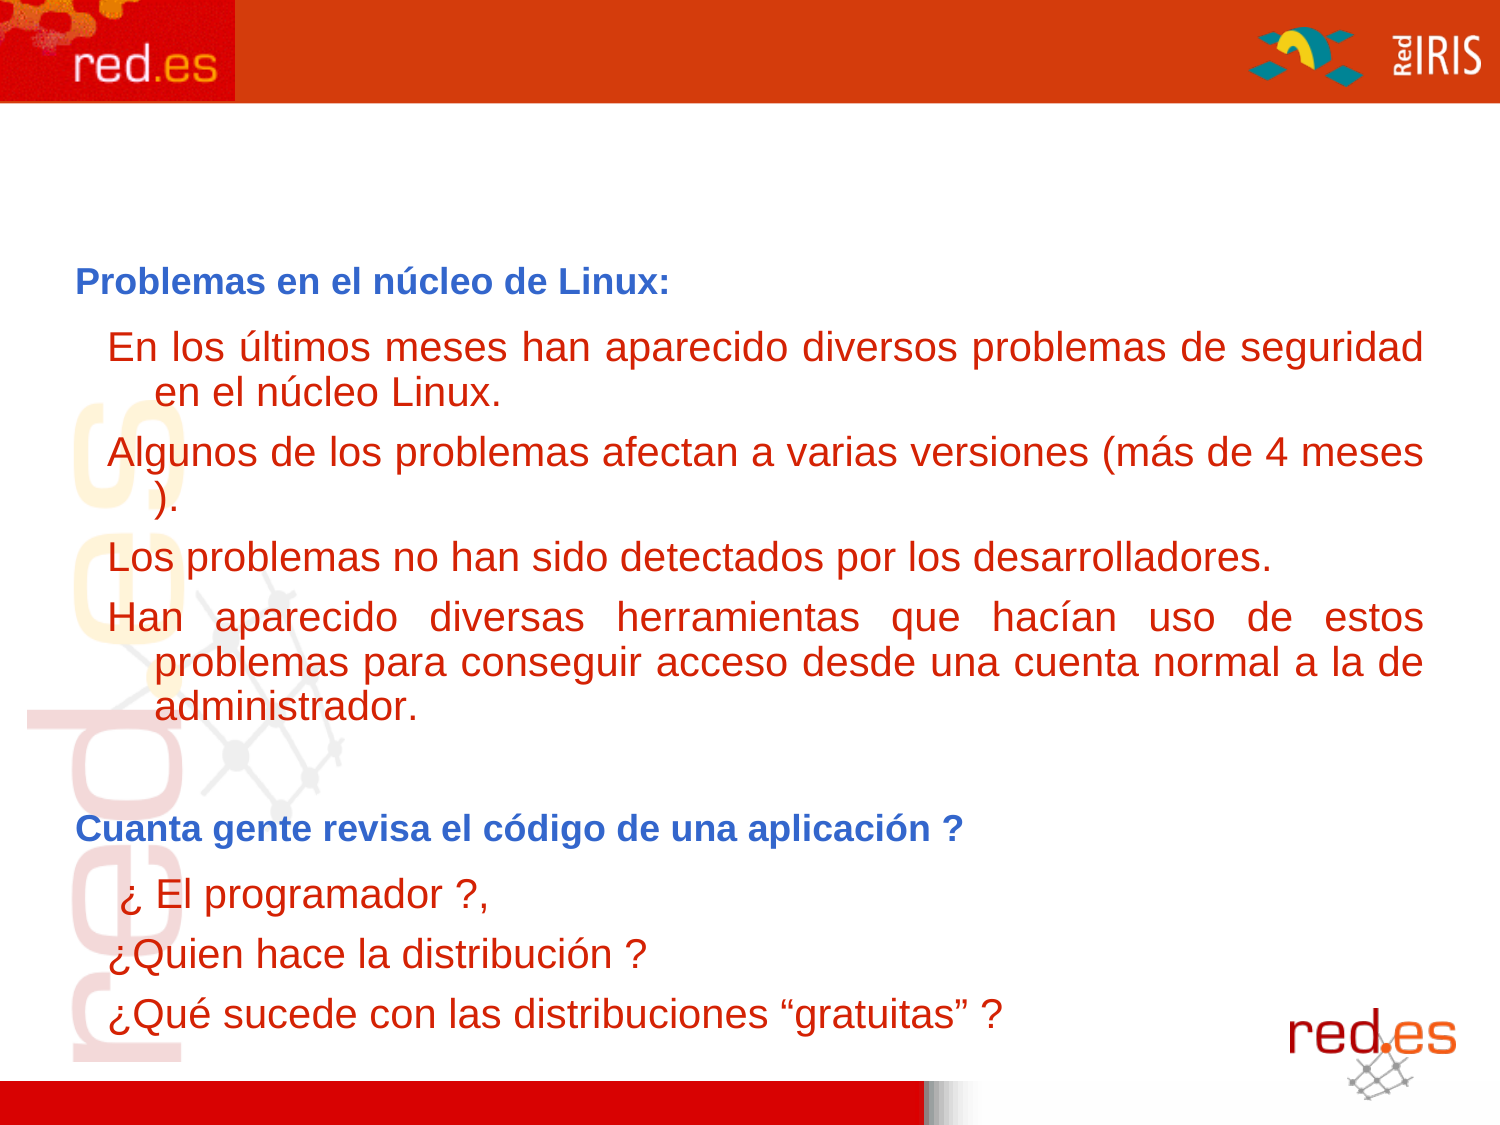

#
Problemas en el núcleo de Linux:
En los últimos meses han aparecido diversos problemas de seguridad en el núcleo Linux.
Algunos de los problemas afectan a varias versiones (más de 4 meses ).
Los problemas no han sido detectados por los desarrolladores.
Han aparecido diversas herramientas que hacían uso de estos problemas para conseguir acceso desde una cuenta normal a la de administrador.
Cuanta gente revisa el código de una aplicación ?
 ¿ El programador ?,
¿Quien hace la distribución ?
¿Qué sucede con las distribuciones “gratuitas” ?